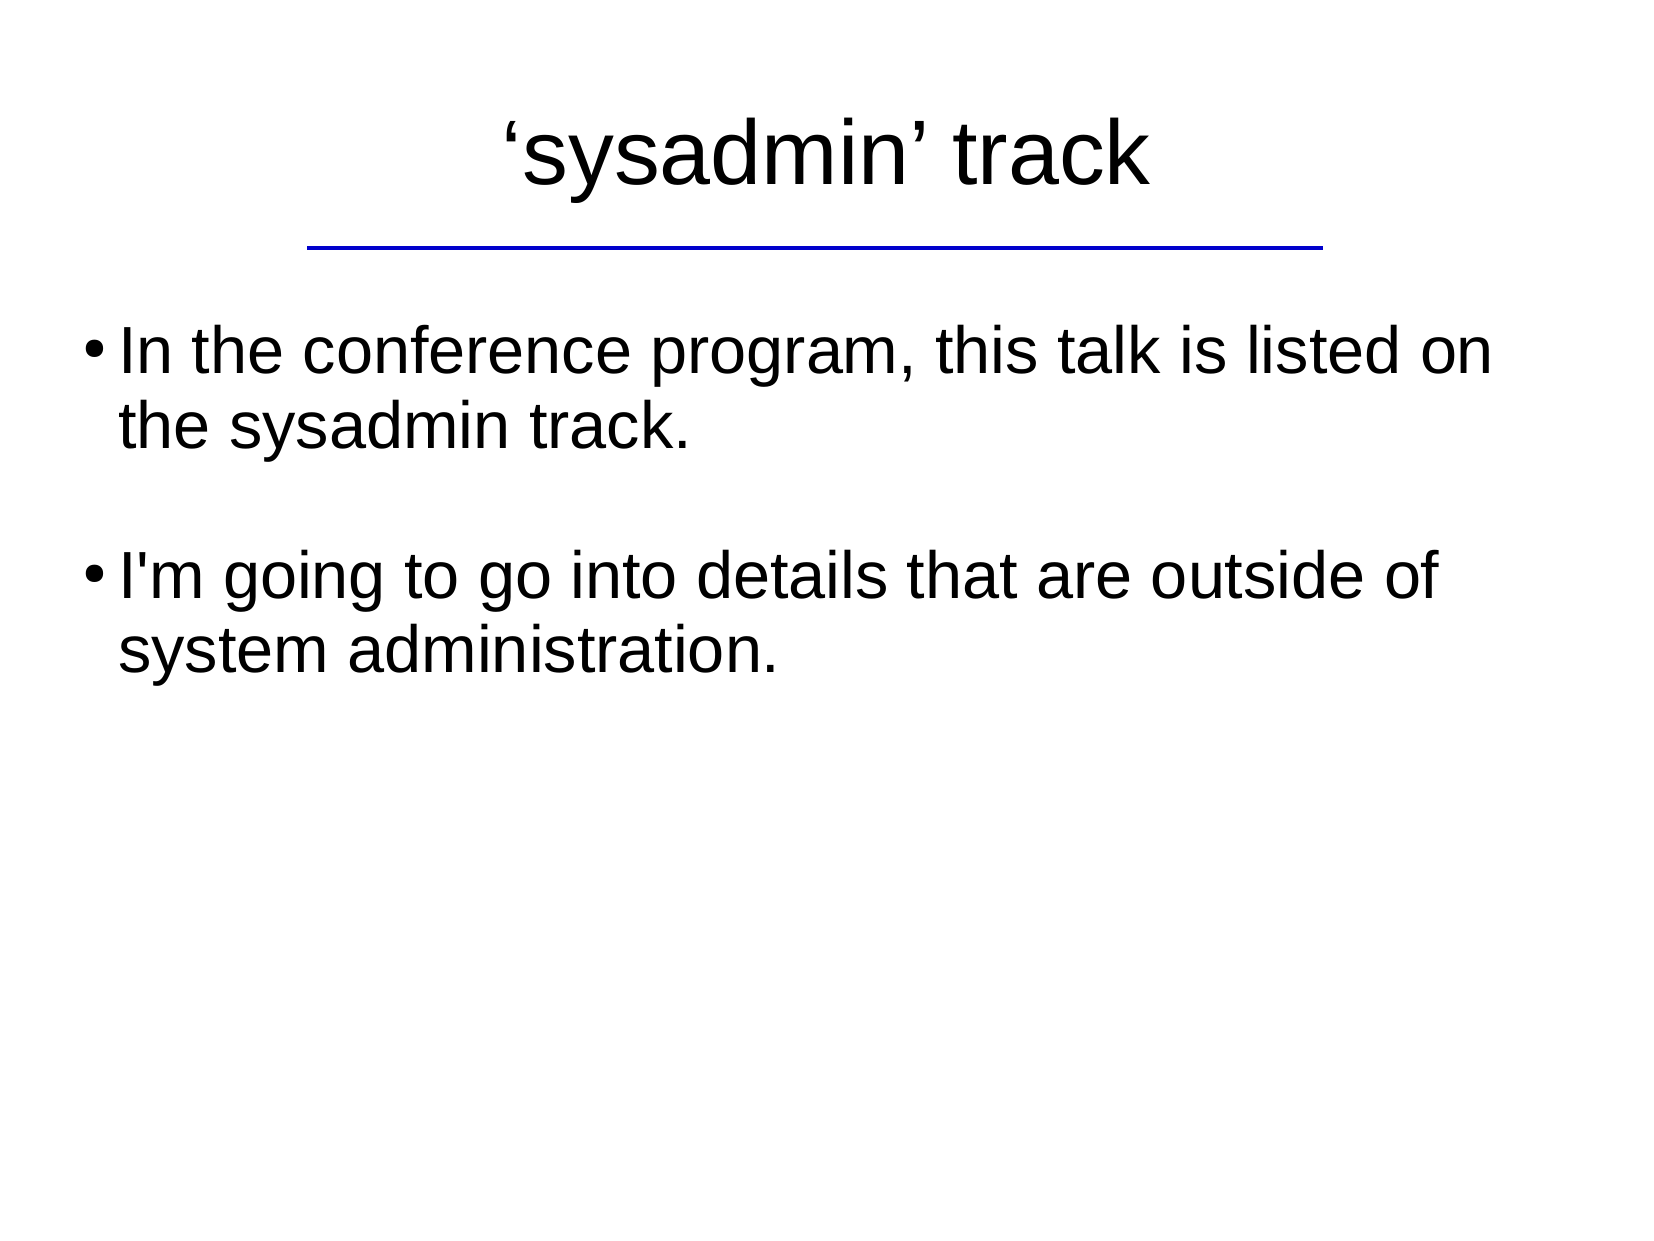

# ‘sysadmin’ track
In the conference program, this talk is listed on the sysadmin track.
I'm going to go into details that are outside of system administration.